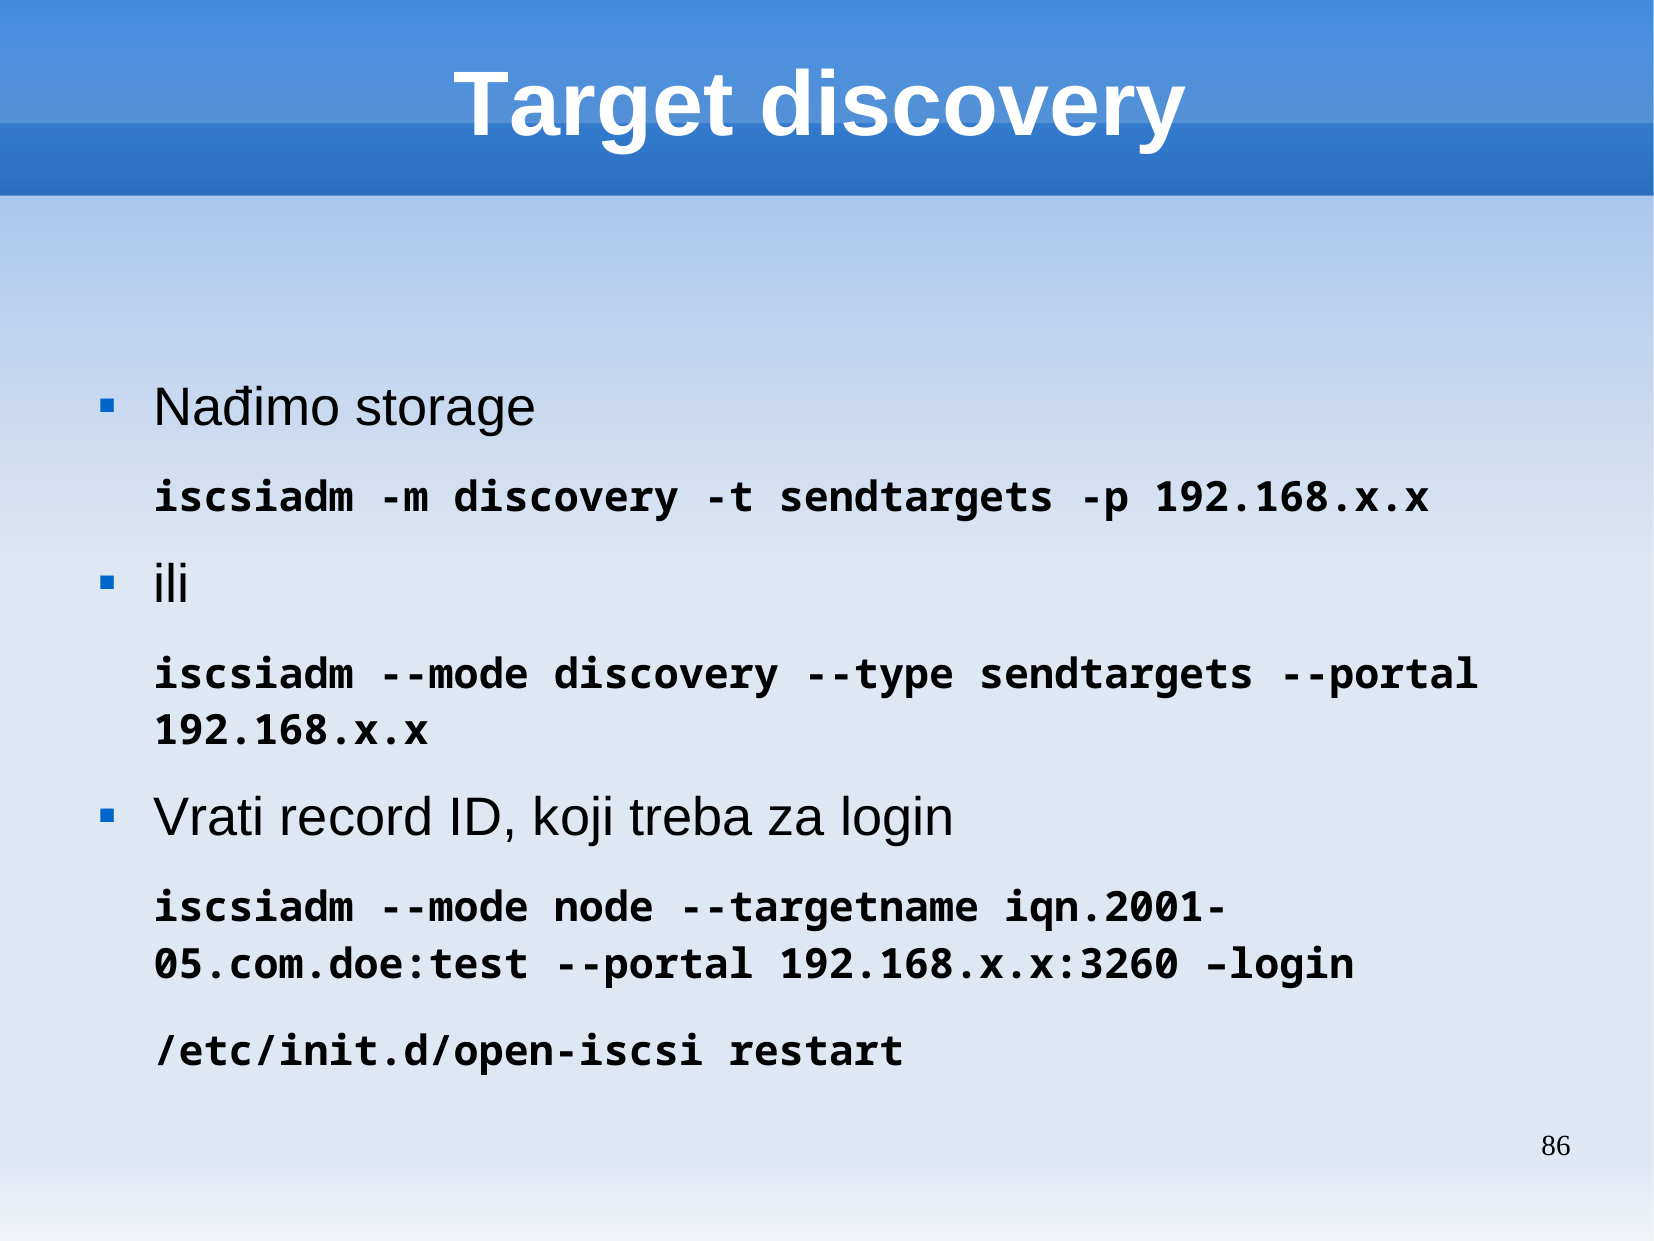

# Target discovery
Nađimo storage
iscsiadm -m discovery -t sendtargets -p 192.168.x.x
ili
iscsiadm --mode discovery --type sendtargets --portal 192.168.x.x
Vrati record ID, koji treba za login
iscsiadm --mode node --targetname iqn.2001-05.com.doe:test --portal 192.168.x.x:3260 –login
/etc/init.d/open-iscsi restart
86